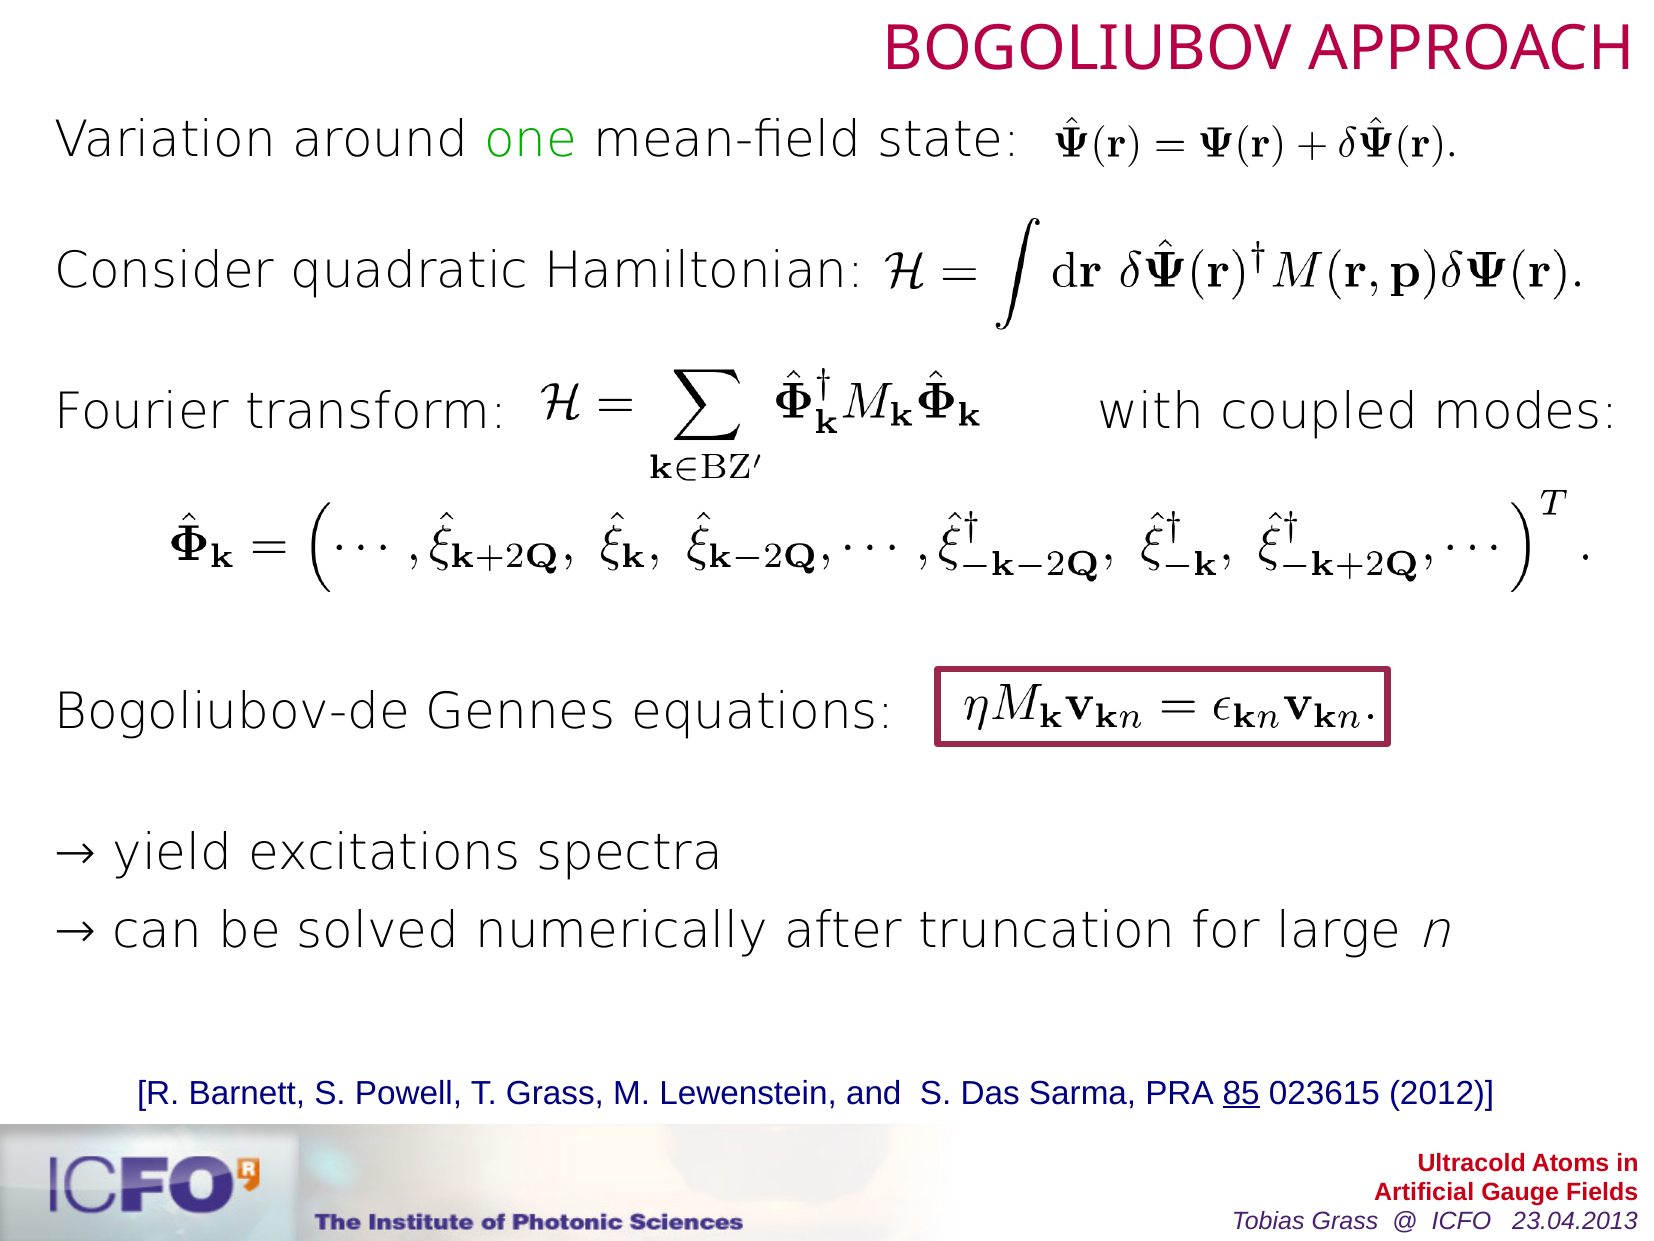

BOGOLIUBOV APPROACH
Variation around one mean-field state:
Consider quadratic Hamiltonian:
Fourier transform: with coupled modes:
Bogoliubov-de Gennes equations:
→ yield excitations spectra
→ can be solved numerically after truncation for large n
[R. Barnett, S. Powell, T. Grass, M. Lewenstein, and S. Das Sarma, PRA 85 023615 (2012)]
Ultracold Atoms in
Artificial Gauge Fields
Tobias Grass @ ICFO 23.04.2013